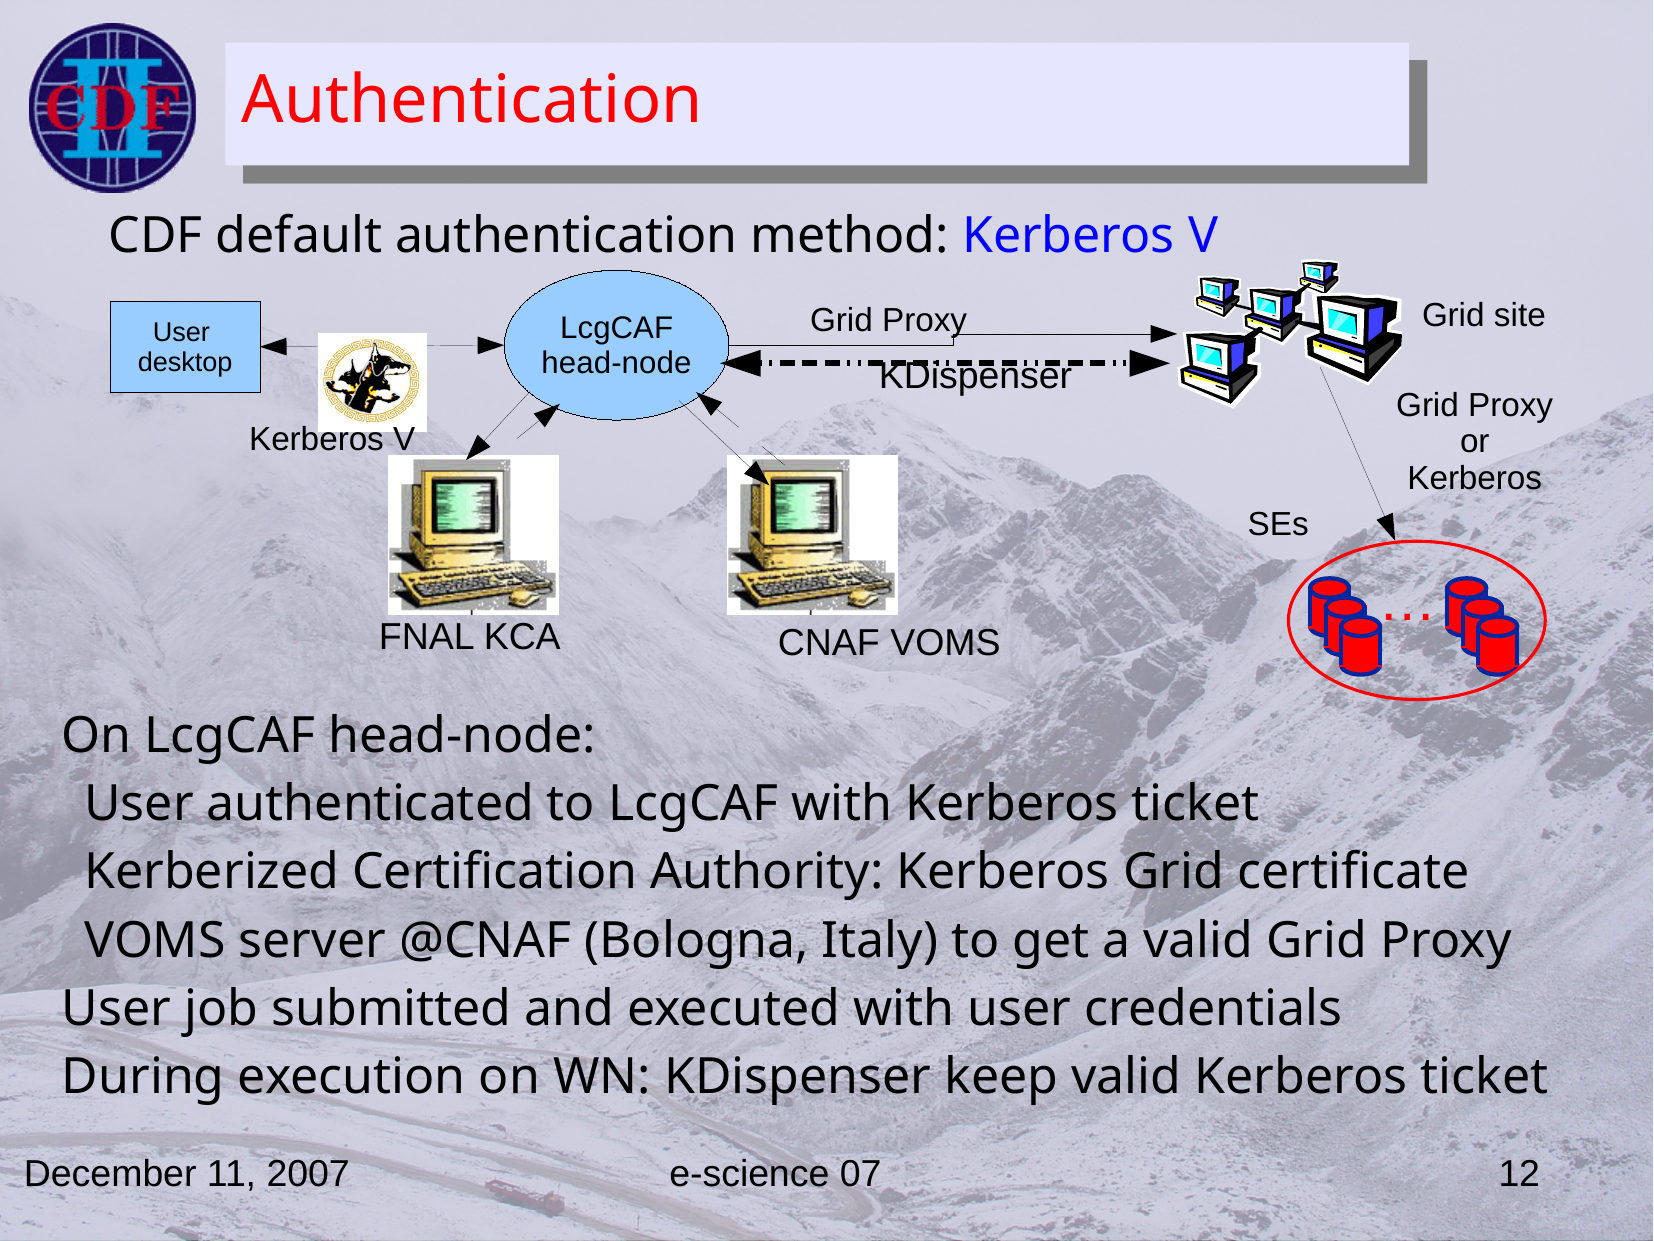

Authentication
CDF default authentication method: Kerberos V
LcgCAF
head-node
Grid site
Grid Proxy
User
desktop
KDispenser
Grid Proxy
or
Kerberos
Kerberos V
SEs
…
FNAL KCA
CNAF VOMS
# On LcgCAF head-node:
User authenticated to LcgCAF with Kerberos ticket
Kerberized Certification Authority: Kerberos Grid certificate
VOMS server @CNAF (Bologna, Italy) to get a valid Grid Proxy
 User job submitted and executed with user credentials
 During execution on WN: KDispenser keep valid Kerberos ticket
December 11, 2007
12
e-science 07
December 11, 2007